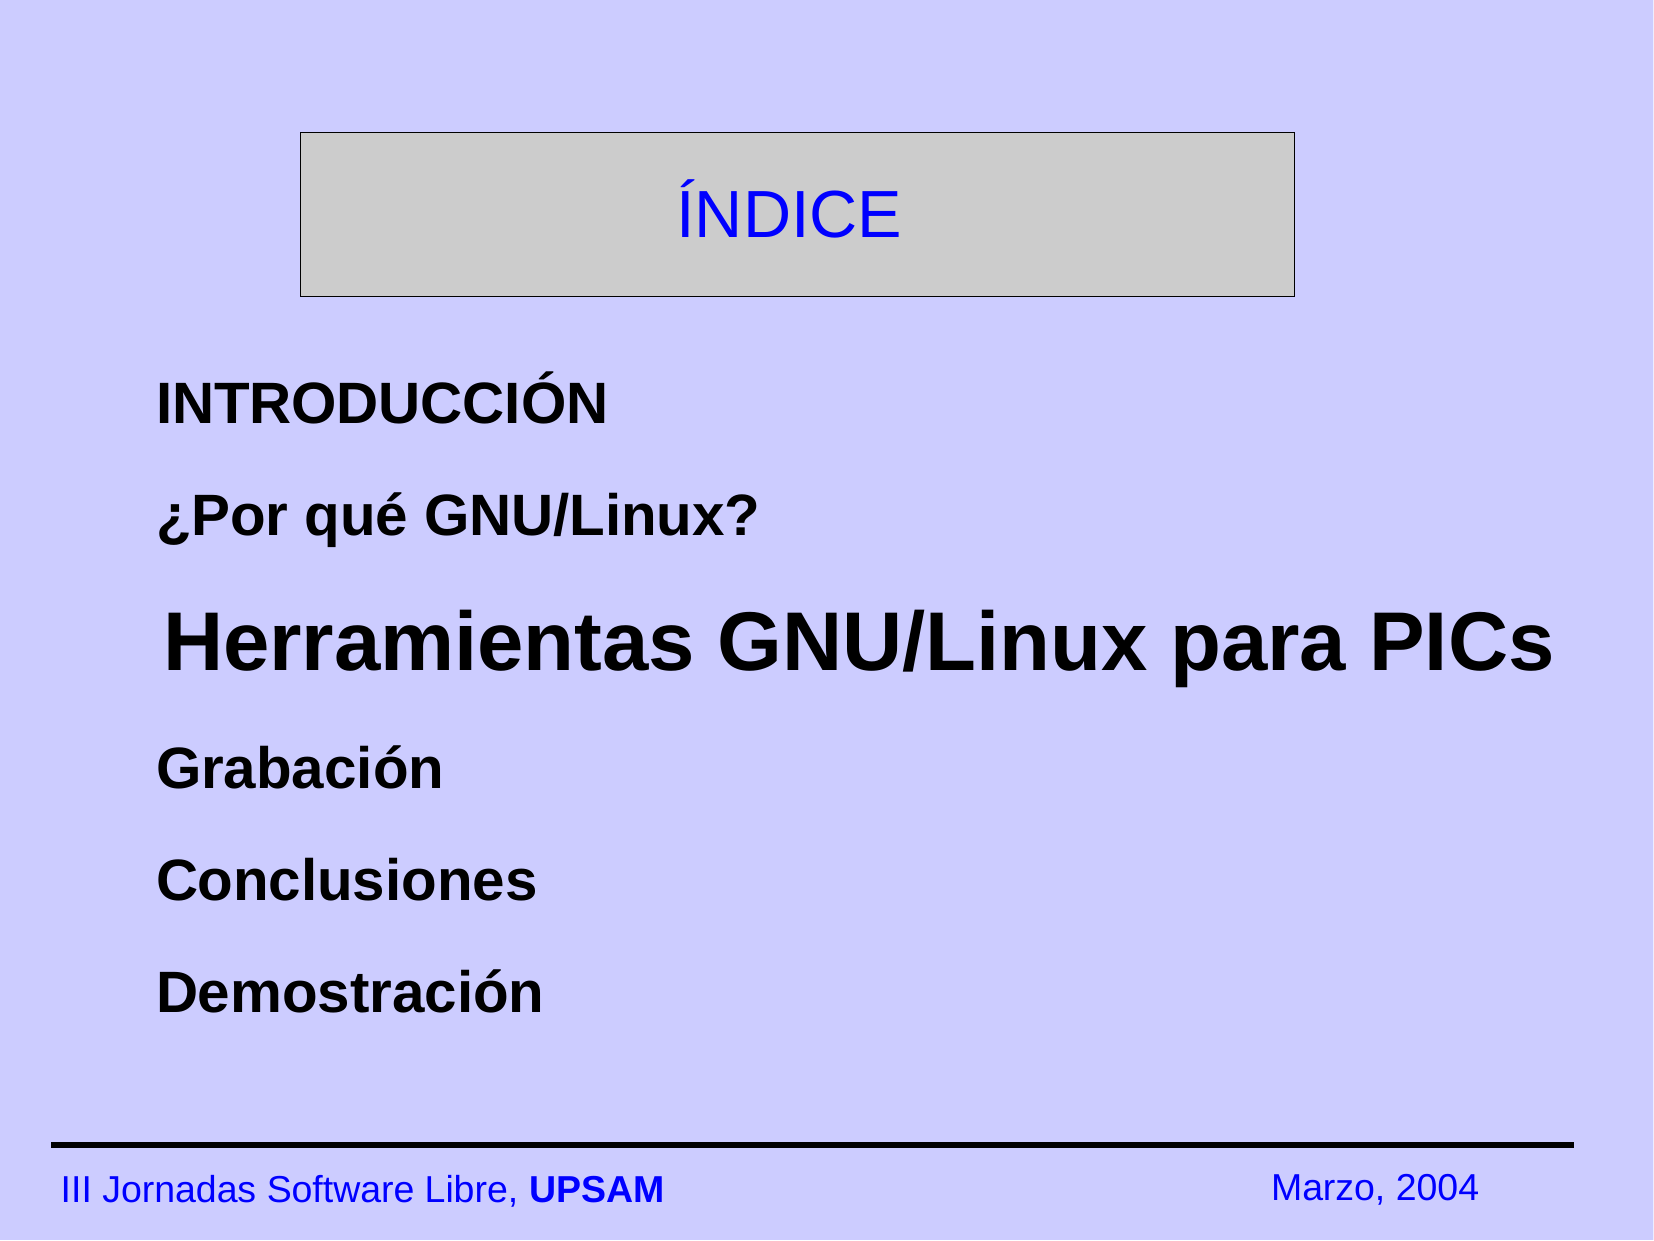

ÍNDICE
 INTRODUCCIÓN
 ¿Por qué GNU/Linux?
 Herramientas GNU/Linux para PICs
 Grabación
 Conclusiones
 Demostración
Marzo, 2004
III Jornadas Software Libre, UPSAM